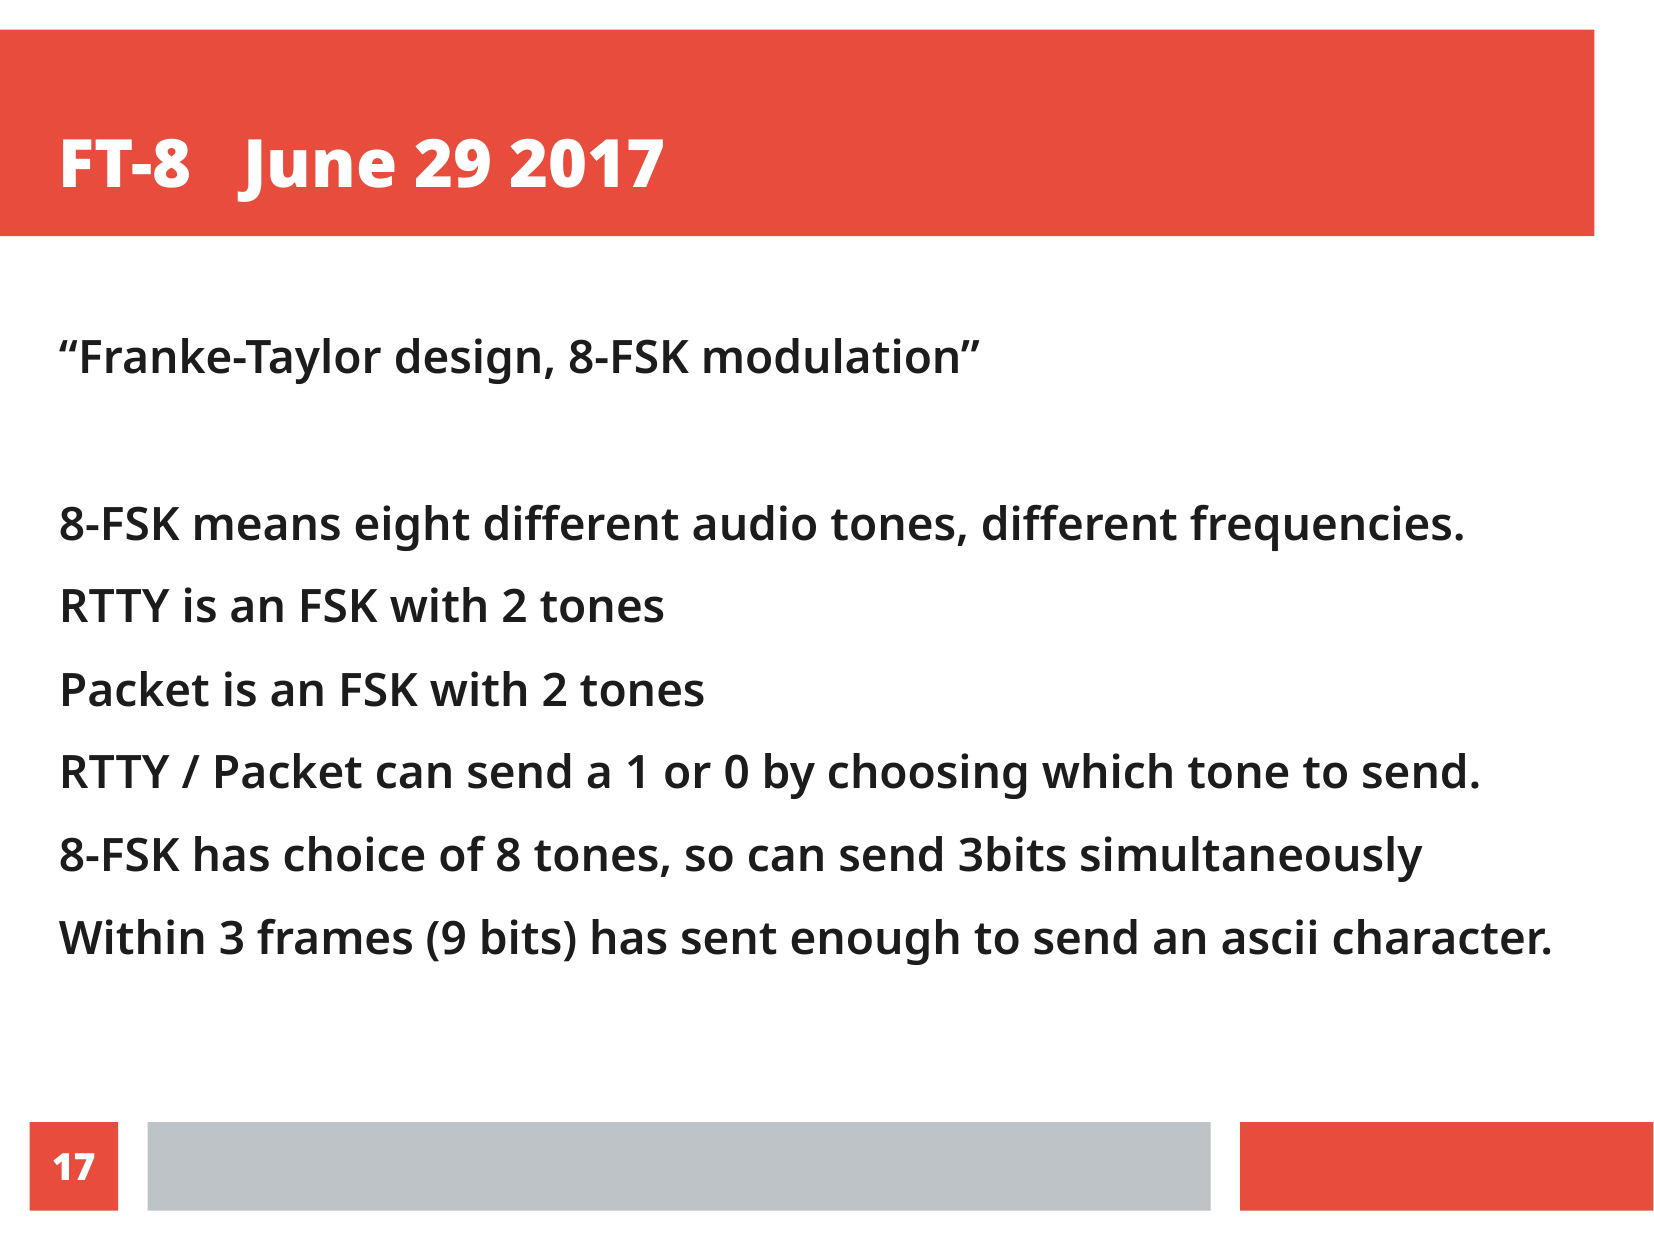

# FT-8 June 29 2017
“Franke-Taylor design, 8-FSK modulation”
8-FSK means eight different audio tones, different frequencies.
RTTY is an FSK with 2 tones
Packet is an FSK with 2 tones
RTTY / Packet can send a 1 or 0 by choosing which tone to send.
8-FSK has choice of 8 tones, so can send 3bits simultaneously
Within 3 frames (9 bits) has sent enough to send an ascii character.
17